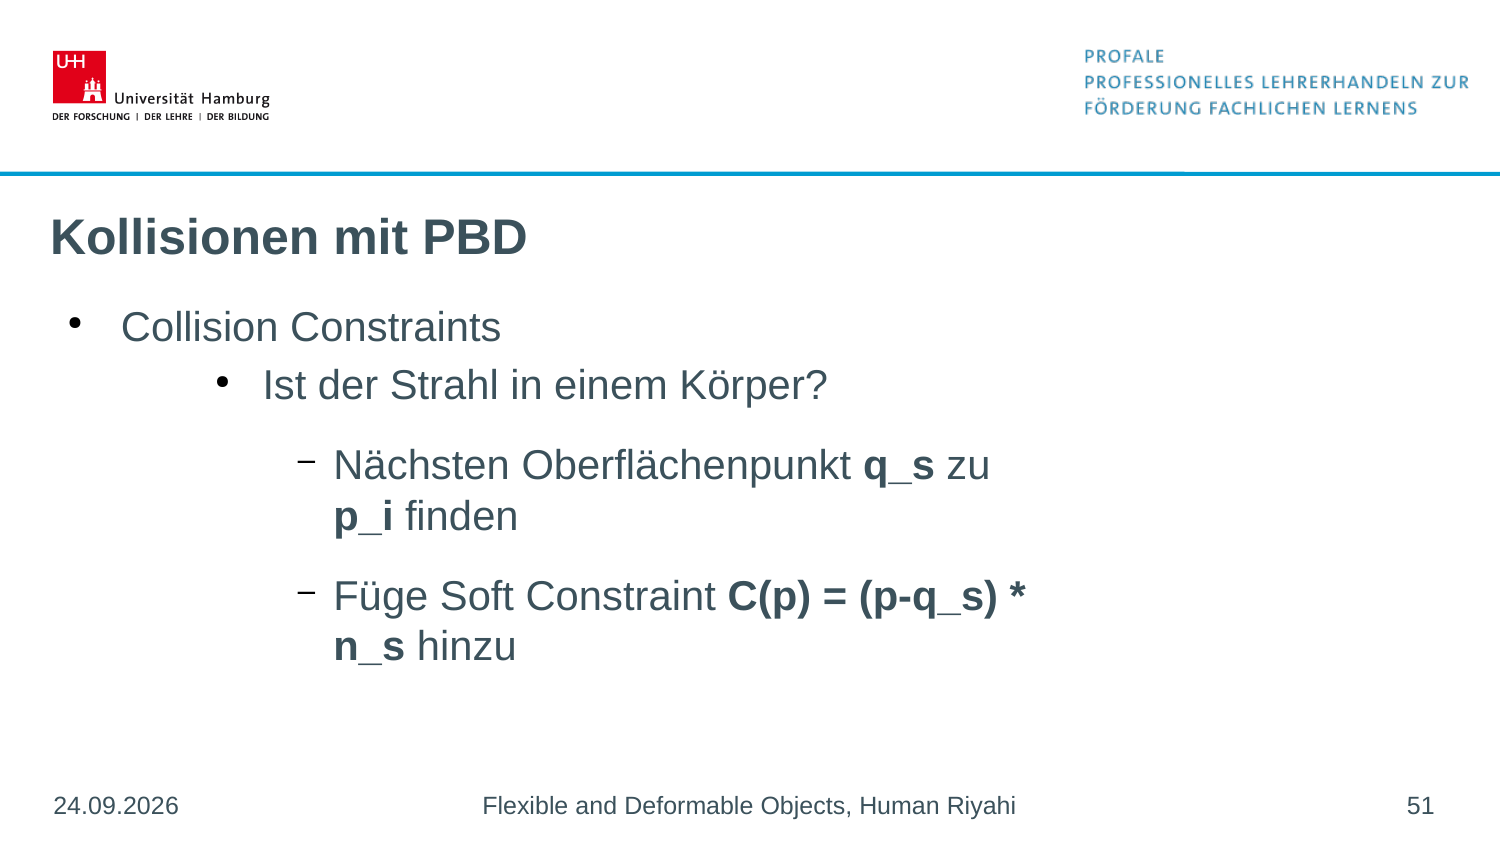

Quelle ist hier 10 minute physics von Matthias Müller (soft body videos)
Bild fehlt
# Kollisionen mit PBD
Collision Constraints
Ist der Strahl in einem Körper?
Nächsten Oberflächenpunkt q_s zu p_i finden
Füge Soft Constraint C(p) = (p-q_s) * n_s hinzu
Flexible and Deformable Objects, Human Riyahi